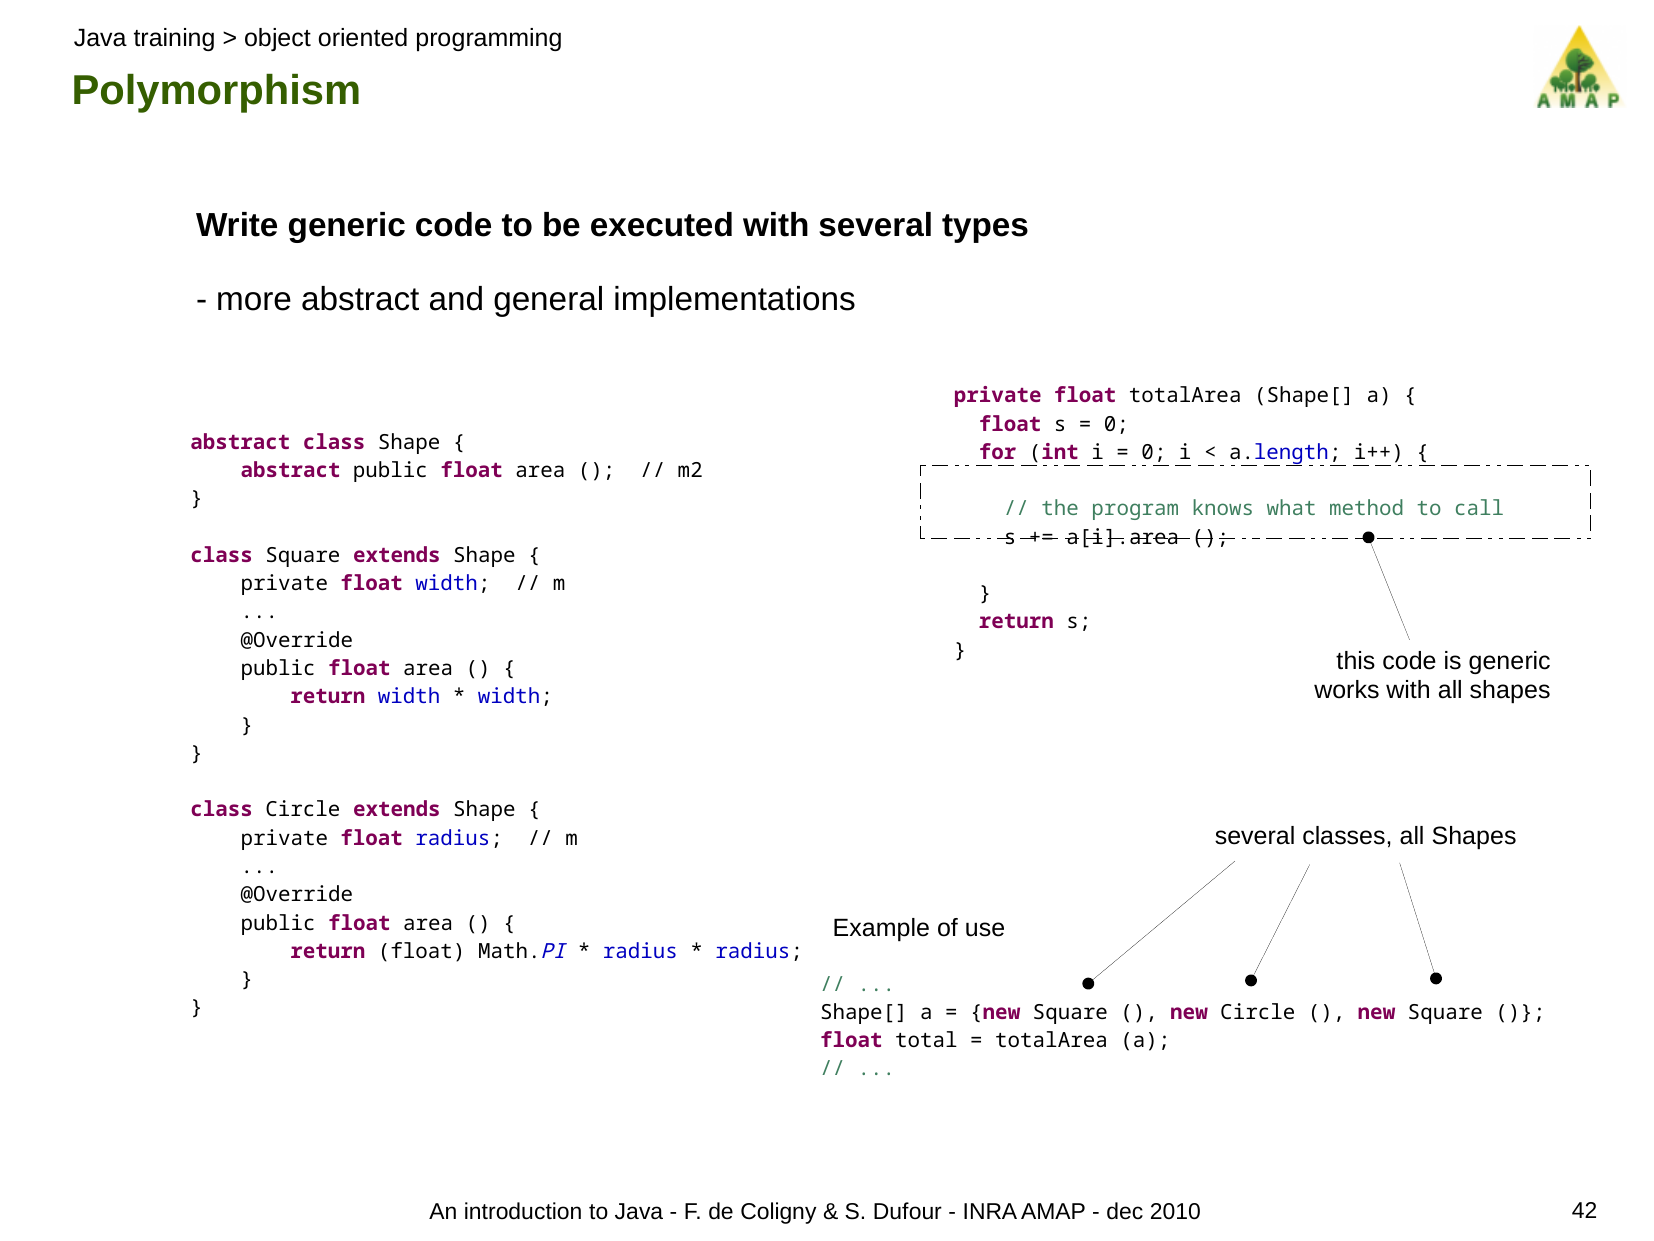

Java training > object oriented programming
Polymorphism
Write generic code to be executed with several types
- more abstract and general implementations
private float totalArea (Shape[] a) {
 float s = 0;
 for (int i = 0; i < a.length; i++) {
 // the program knows what method to call
 s += a[i].area ();
 }
 return s;
}
abstract class Shape {
 abstract public float area (); // m2
}
class Square extends Shape {
 private float width; // m
 ...
 @Override
 public float area () {
 return width * width;
 }
}
class Circle extends Shape {
 private float radius; // m
 ...
 @Override
 public float area () {
 return (float) Math.PI * radius * radius;
 }
}
this code is generic
works with all shapes
several classes, all Shapes
Example of use
// ...
Shape[] a = {new Square (), new Circle (), new Square ()};
float total = totalArea (a);
// ...
42